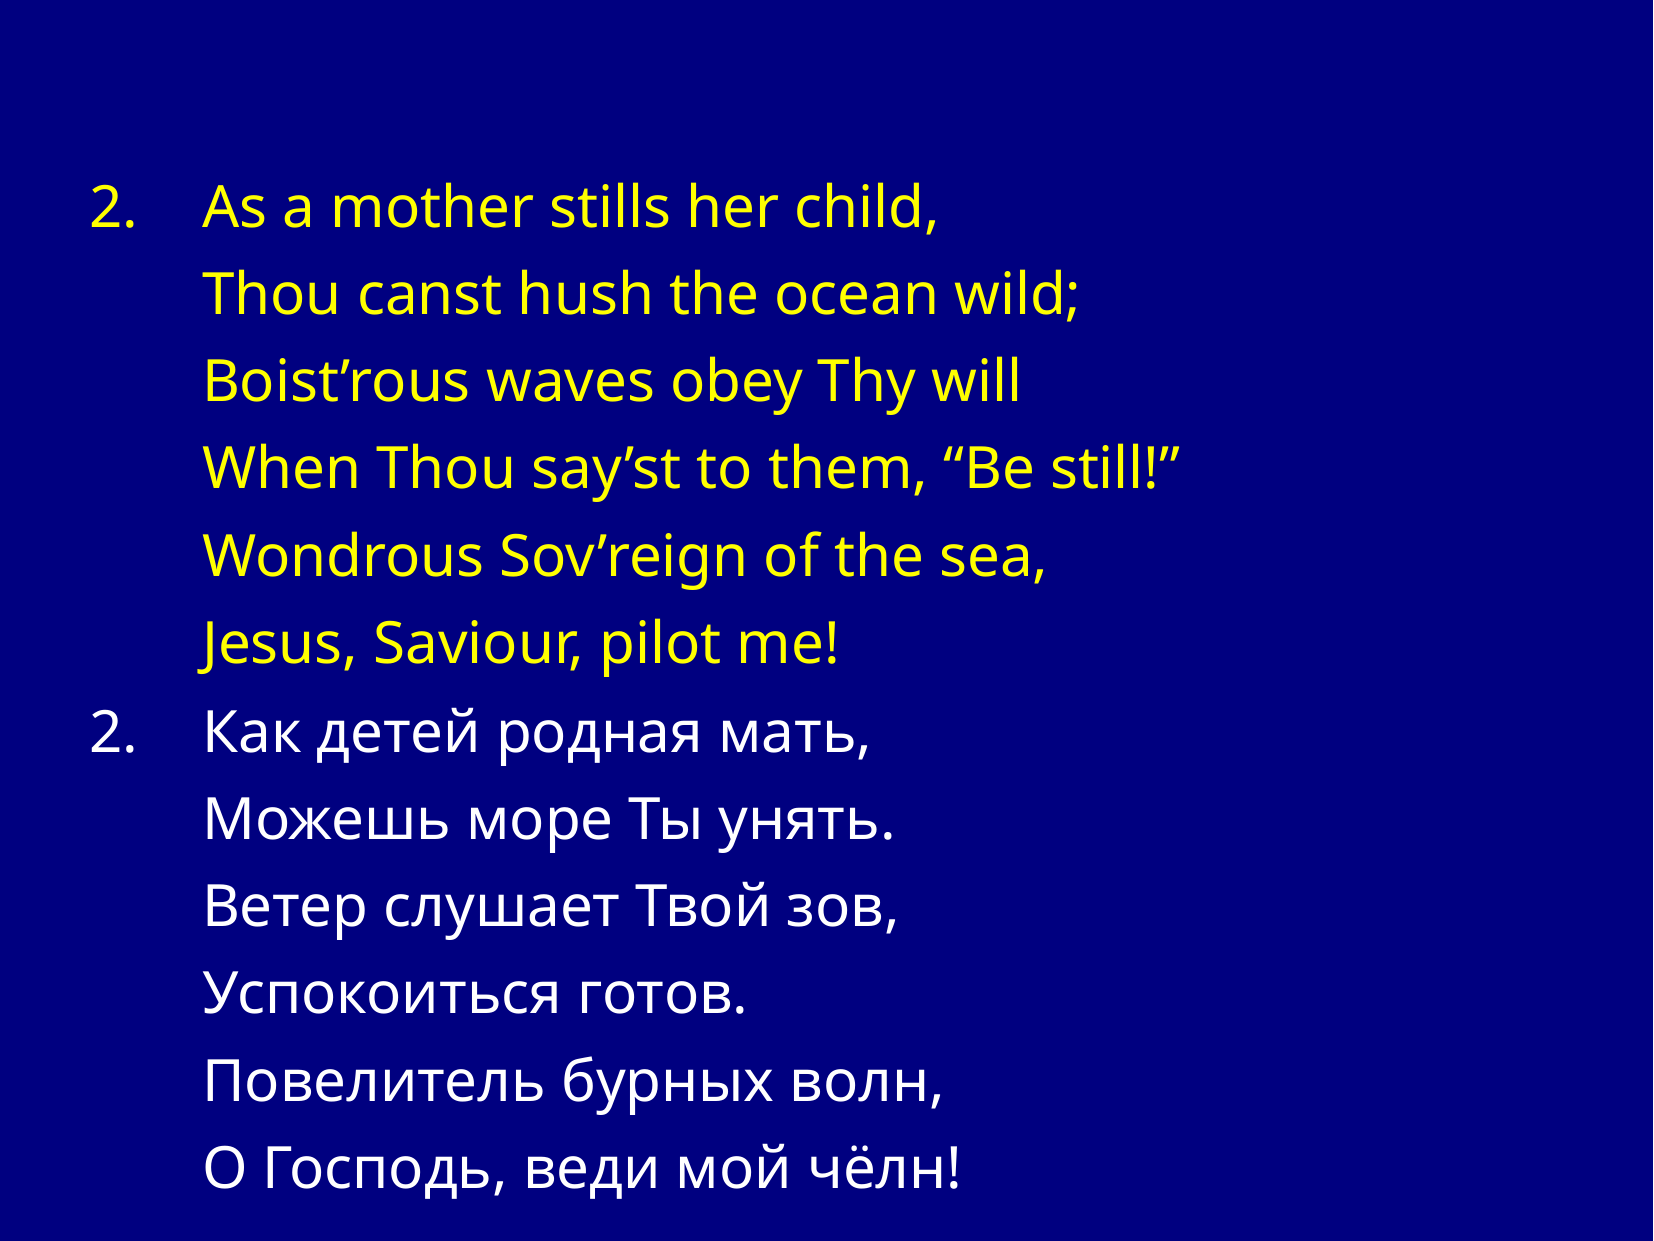

2.	As a mother stills her child,
	Thou canst hush the ocean wild;
	Boist’rous waves obey Thy will
	When Thou say’st to them, “Be still!”
	Wondrous Sov’reign of the sea,
	Jesus, Saviour, pilot me!
2.	Как детей родная мать,
	Можешь море Ты унять.
	Ветер слушает Твой зов,
	Успокоиться готов.
	Повелитель бурных волн,
	О Господь, веди мой чёлн!